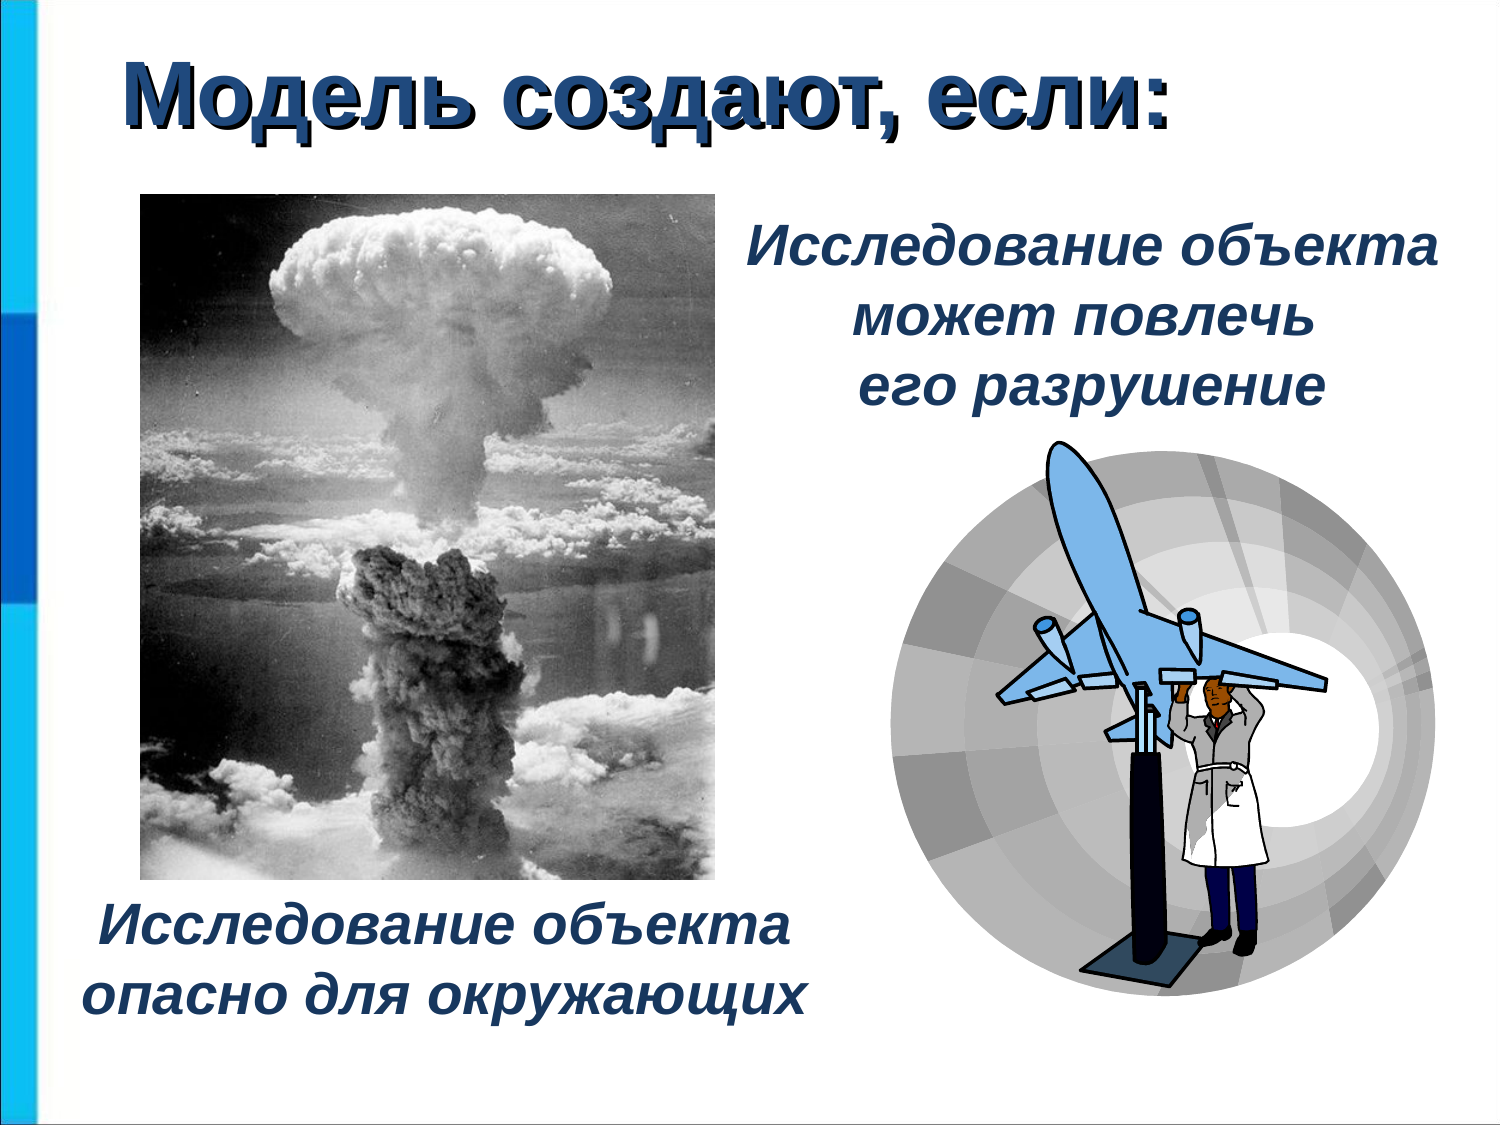

# Модель создают, если:
Исследование объекта может повлечь
его разрушение
Исследование объекта опасно для окружающих